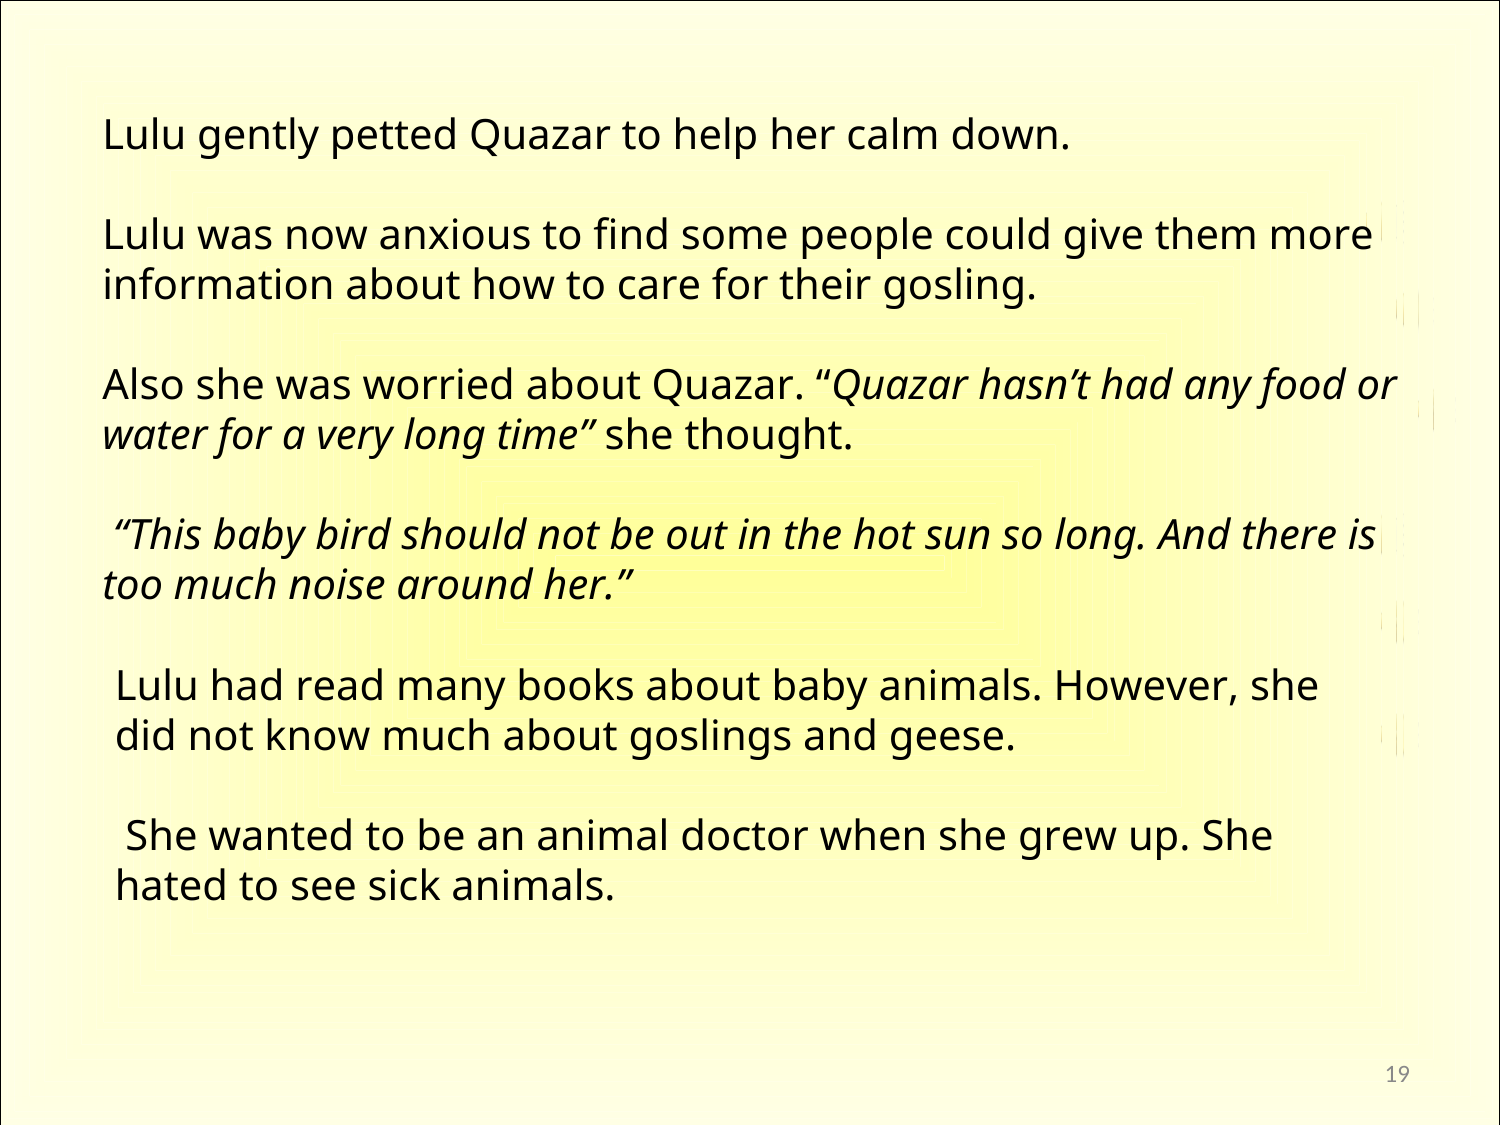

Lulu gently petted Quazar to help her calm down.
Lulu was now anxious to find some people could give them more information about how to care for their gosling.
Also she was worried about Quazar. “Quazar hasn’t had any food or water for a very long time” she thought.
 “This baby bird should not be out in the hot sun so long. And there is too much noise around her.”
Lulu had read many books about baby animals. However, she did not know much about goslings and geese.
 She wanted to be an animal doctor when she grew up. She hated to see sick animals.